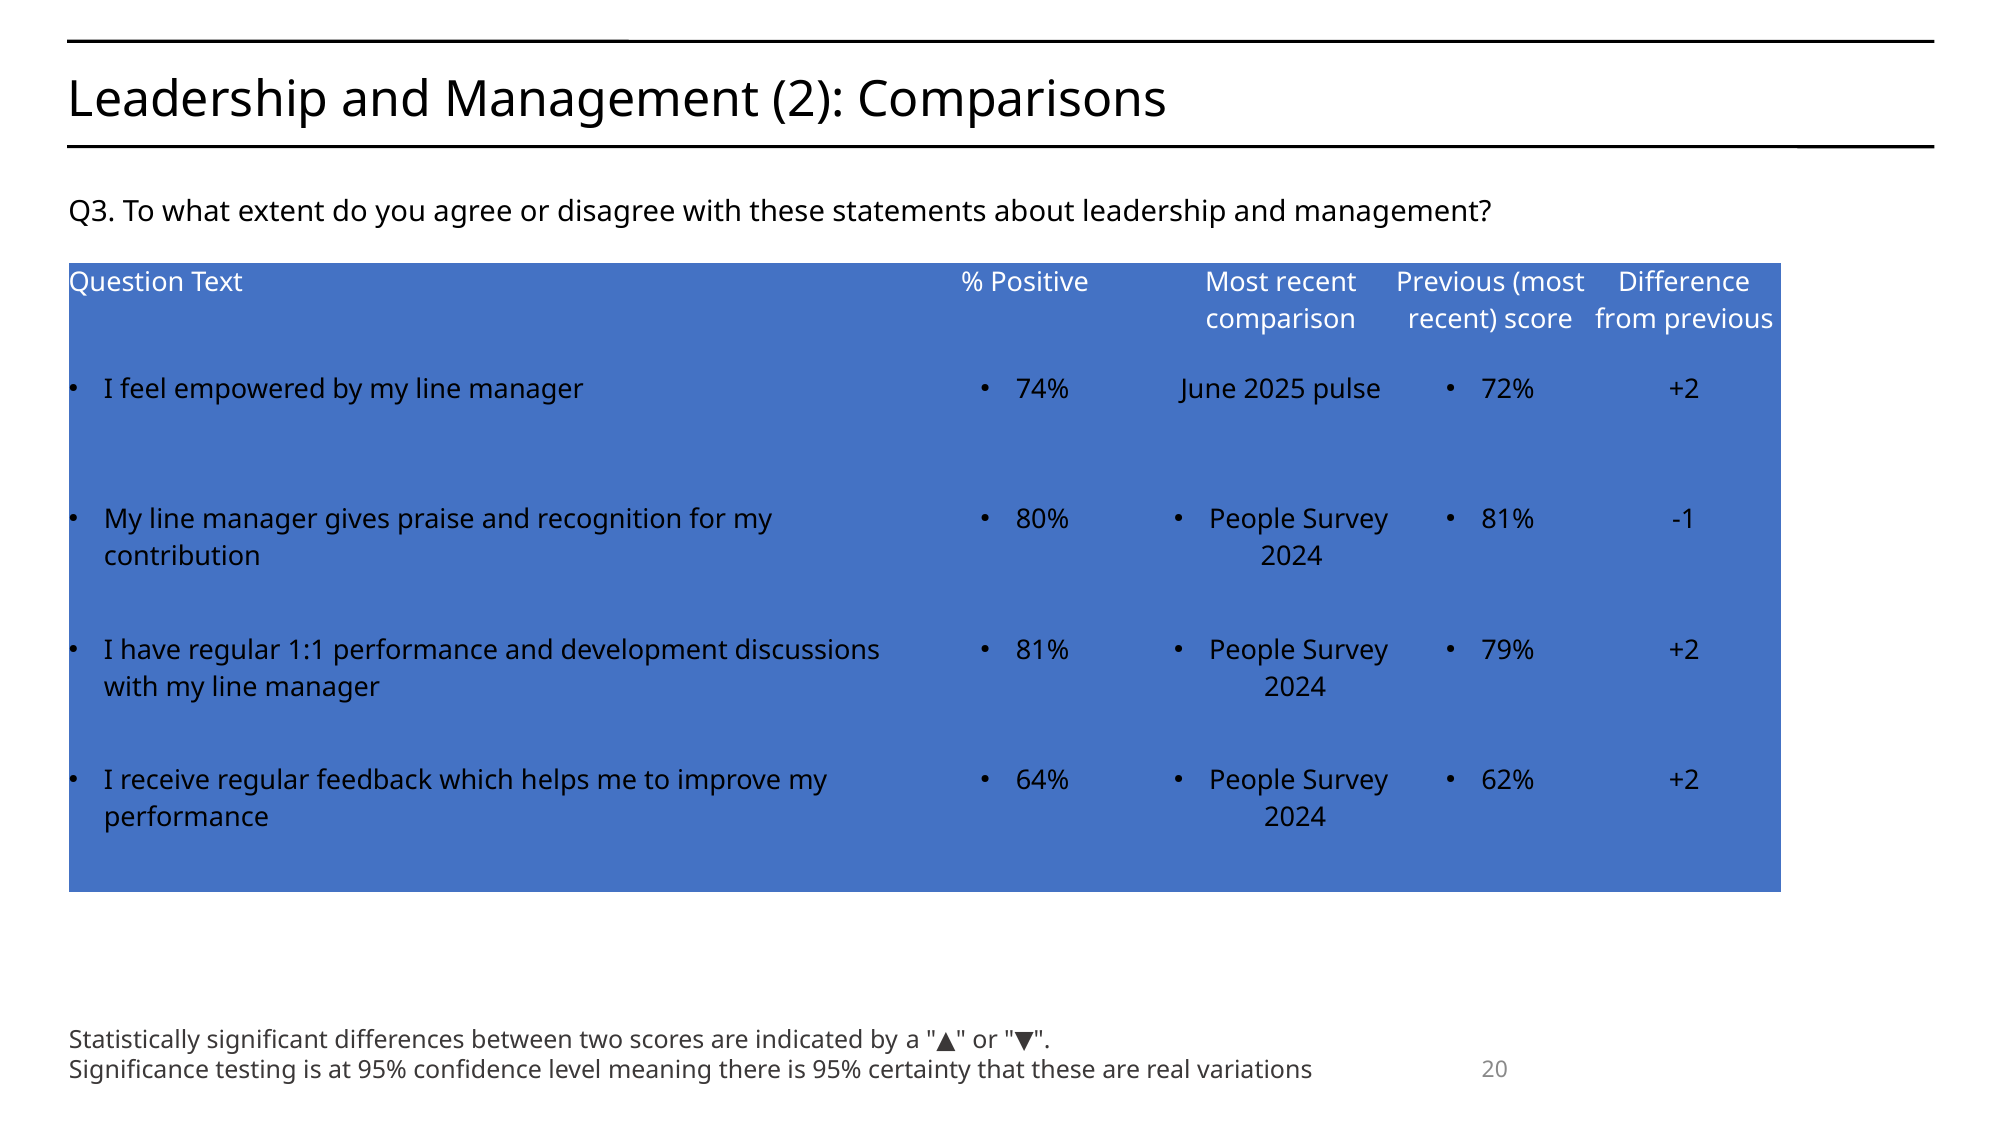

Leadership and Management (2): Comparisons
Q3. To what extent do you agree or disagree with these statements about leadership and management?
| Question Text | % Positive | | Most recent comparison | Previous (most recent) score | Difference from previous |
| --- | --- | --- | --- | --- | --- |
| I feel empowered by my line manager | 74% | | June 2025 pulse | 72% | +2 |
| My line manager gives praise and recognition for my contribution | 80% | | People Survey 2024 | 81% | -1 |
| I have regular 1:1 performance and development discussions with my line manager | 81% | | People Survey 2024 | 79% | +2 |
| I receive regular feedback which helps me to improve my performance | 64% | | People Survey 2024 | 62% | +2 |
Statistically significant differences between two scores are indicated by a "▲" or "▼".
Significance testing is at 95% confidence level meaning there is 95% certainty that these are real variations
6